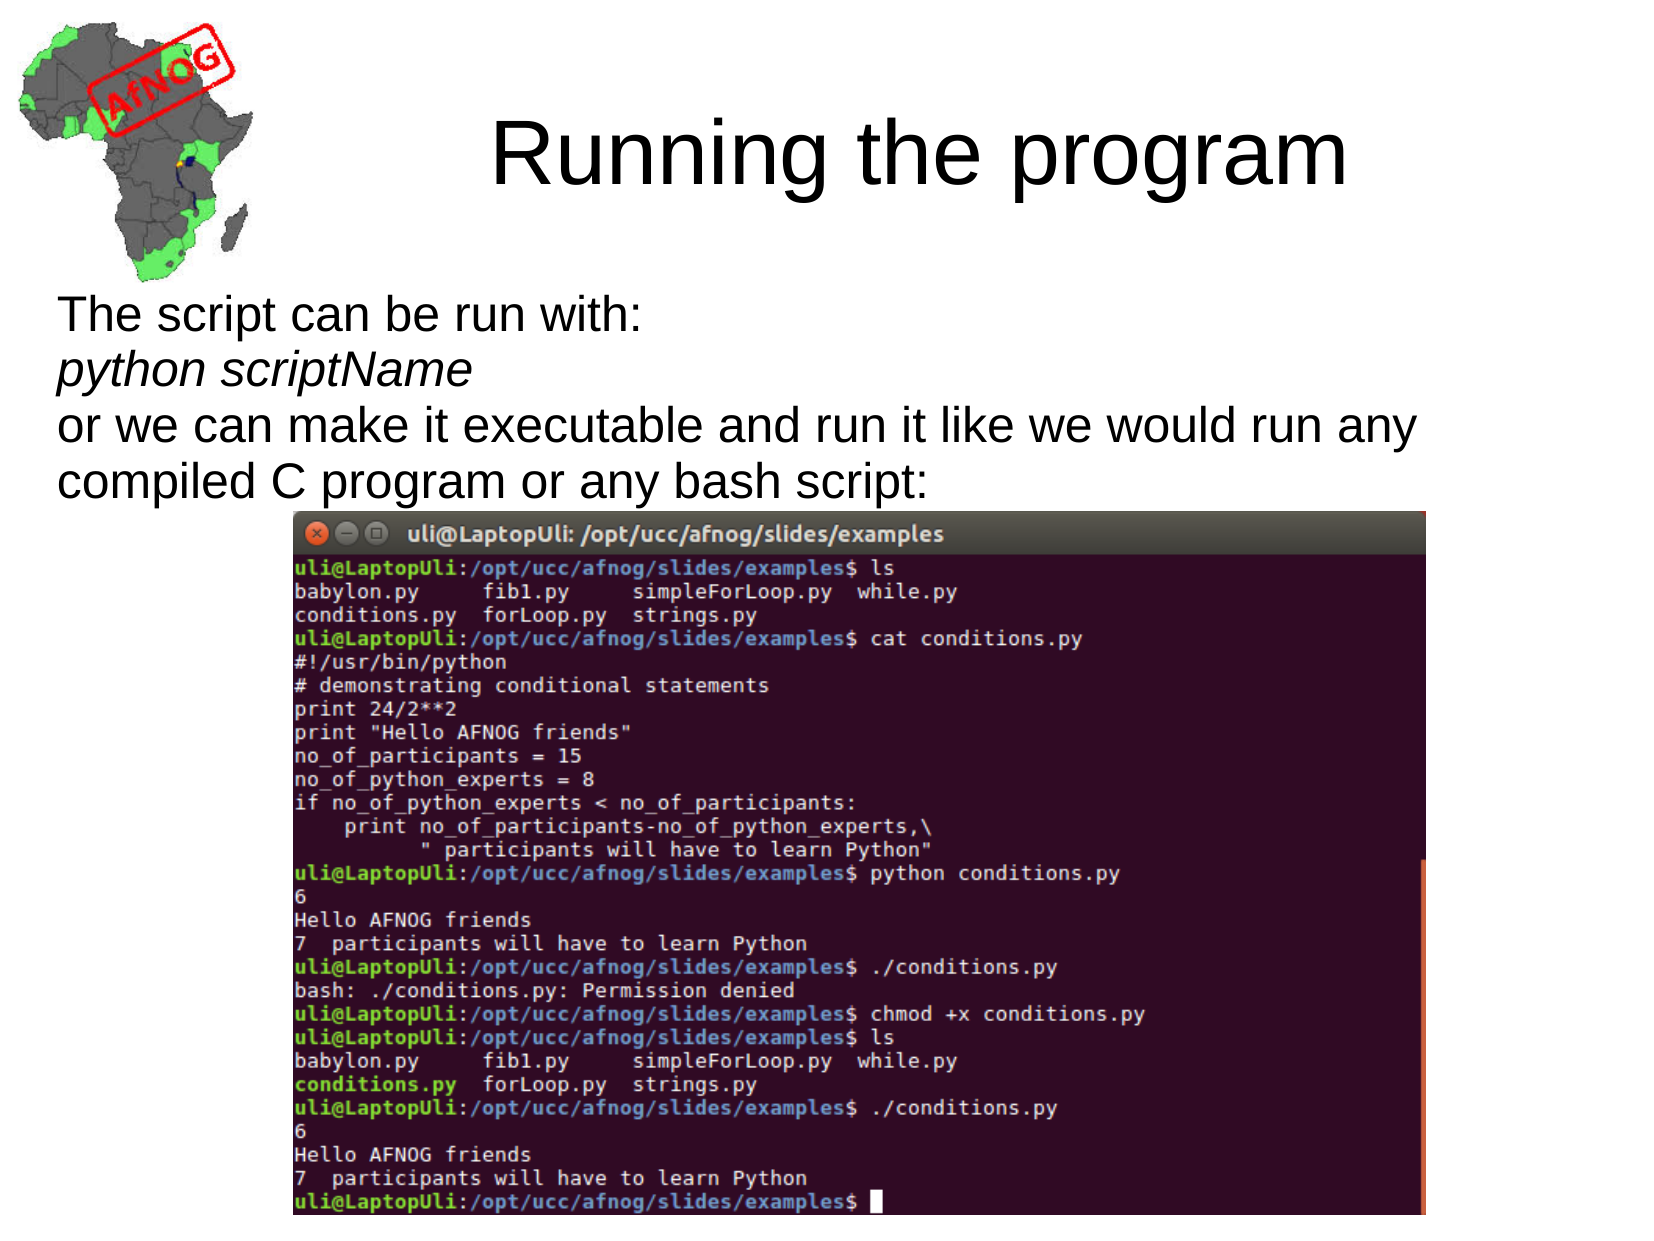

# Running the program
The script can be run with:
python scriptName
or we can make it executable and run it like we would run any compiled C program or any bash script: